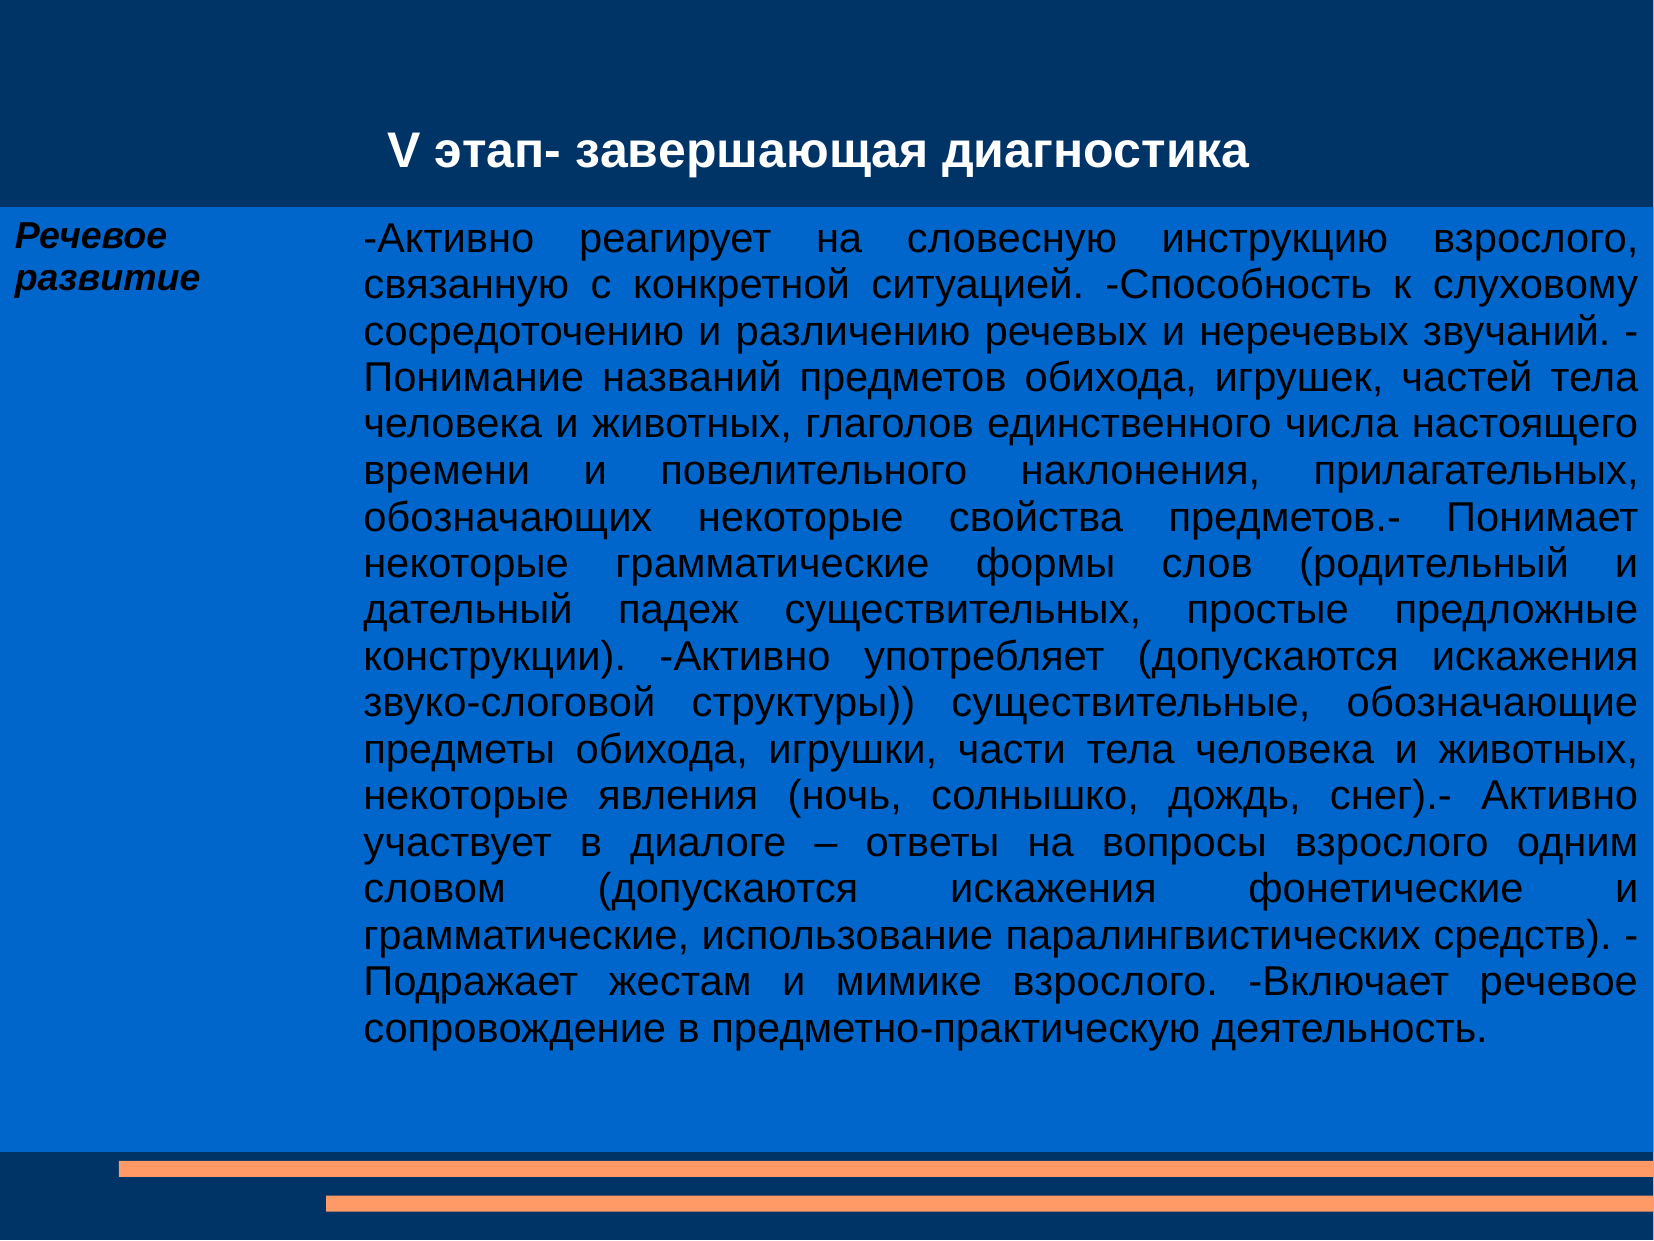

# V этап- завершающая диагностика
| Речевое развитие | -Активно реагирует на словесную инструкцию взрослого, связанную с конкретной ситуацией. -Способность к слуховому сосредоточению и различению речевых и неречевых звучаний. -Понимание названий предметов обихода, игрушек, частей тела человека и животных, глаголов единственного числа настоящего времени и повелительного наклонения, прилагательных, обозначающих некоторые свойства предметов.- Понимает некоторые грамматические формы слов (родительный и дательный падеж существительных, простые предложные конструкции). -Активно употребляет (допускаются искажения звуко-слоговой структуры)) существительные, обозначающие предметы обихода, игрушки, части тела человека и животных, некоторые явления (ночь, солнышко, дождь, снег).- Активно участвует в диалоге – ответы на вопросы взрослого одним словом (допускаются искажения фонетические и грамматические, использование паралингвистических средств). -Подражает жестам и мимике взрослого. -Включает речевое сопровождение в предметно-практическую деятельность. |
| --- | --- |